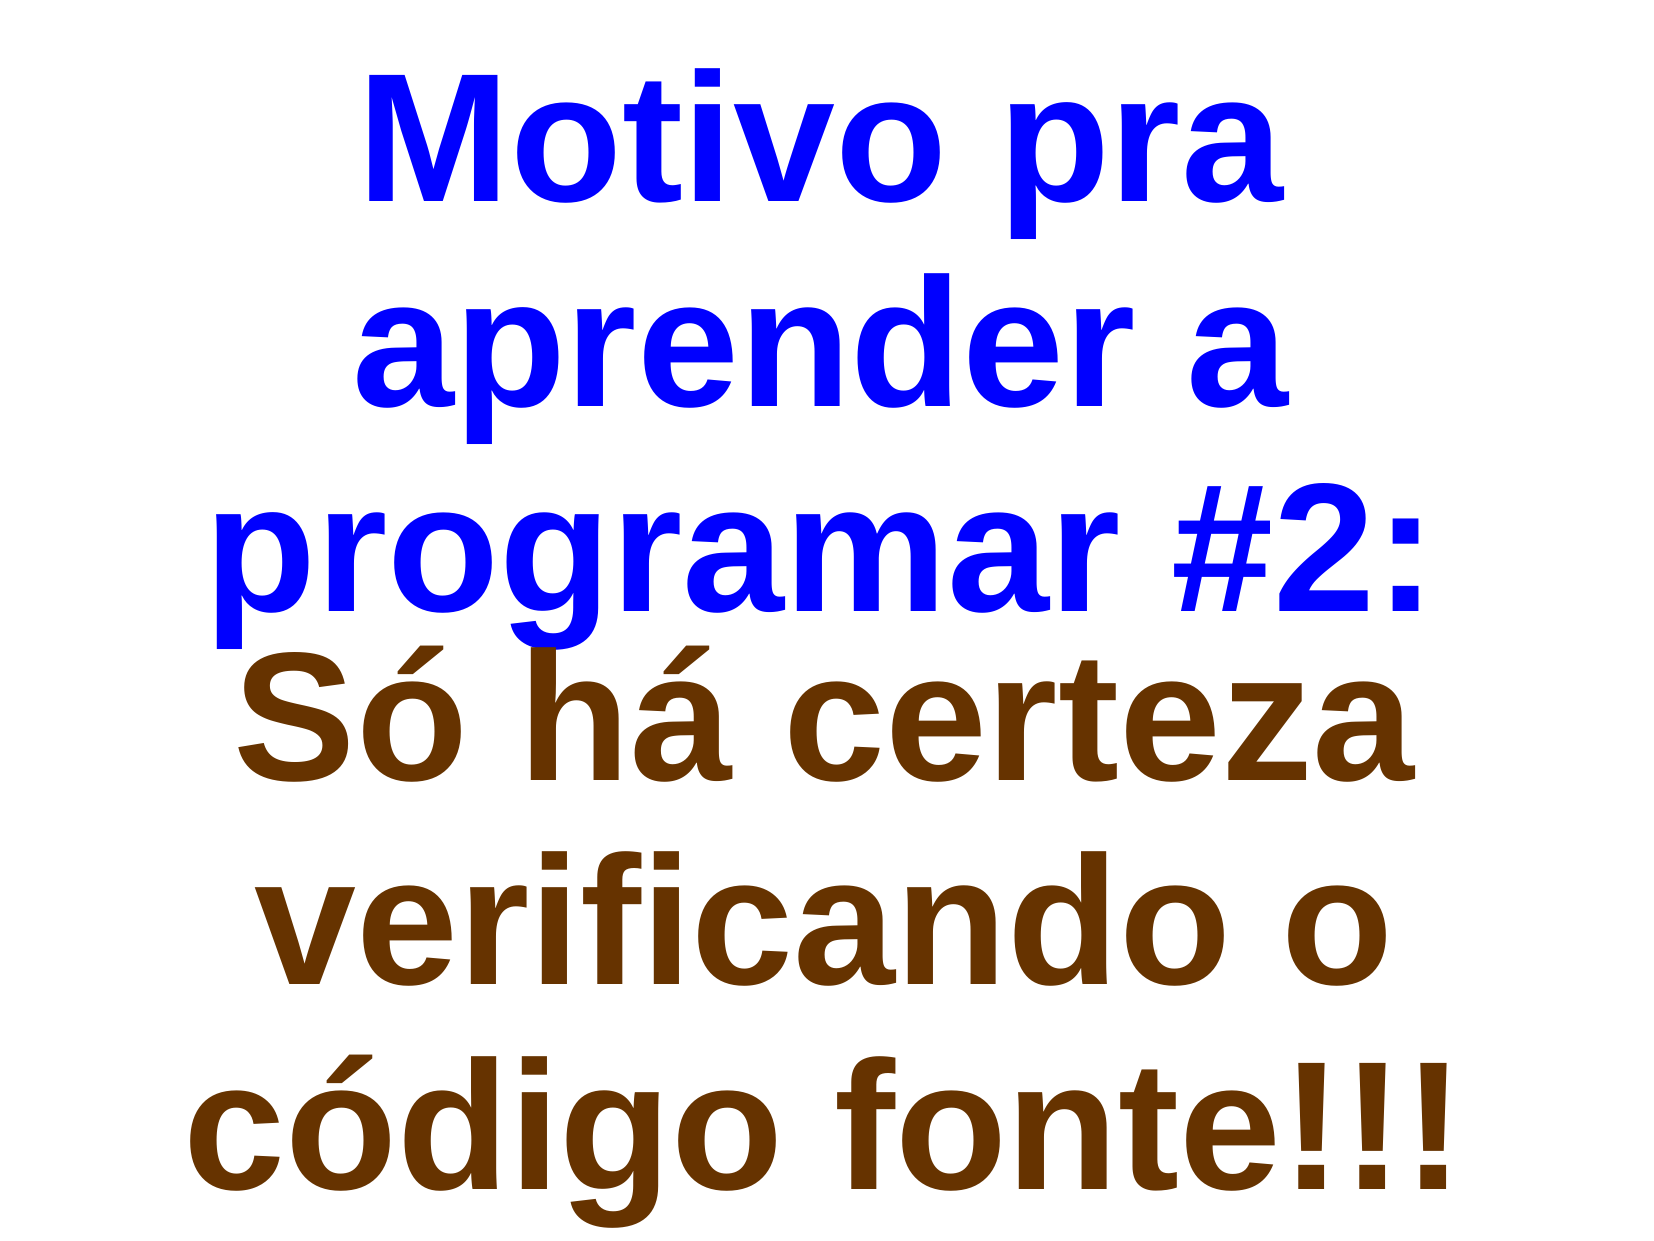

Motivo pra aprender a programar #2:
Só há certeza verificando o código fonte!!!